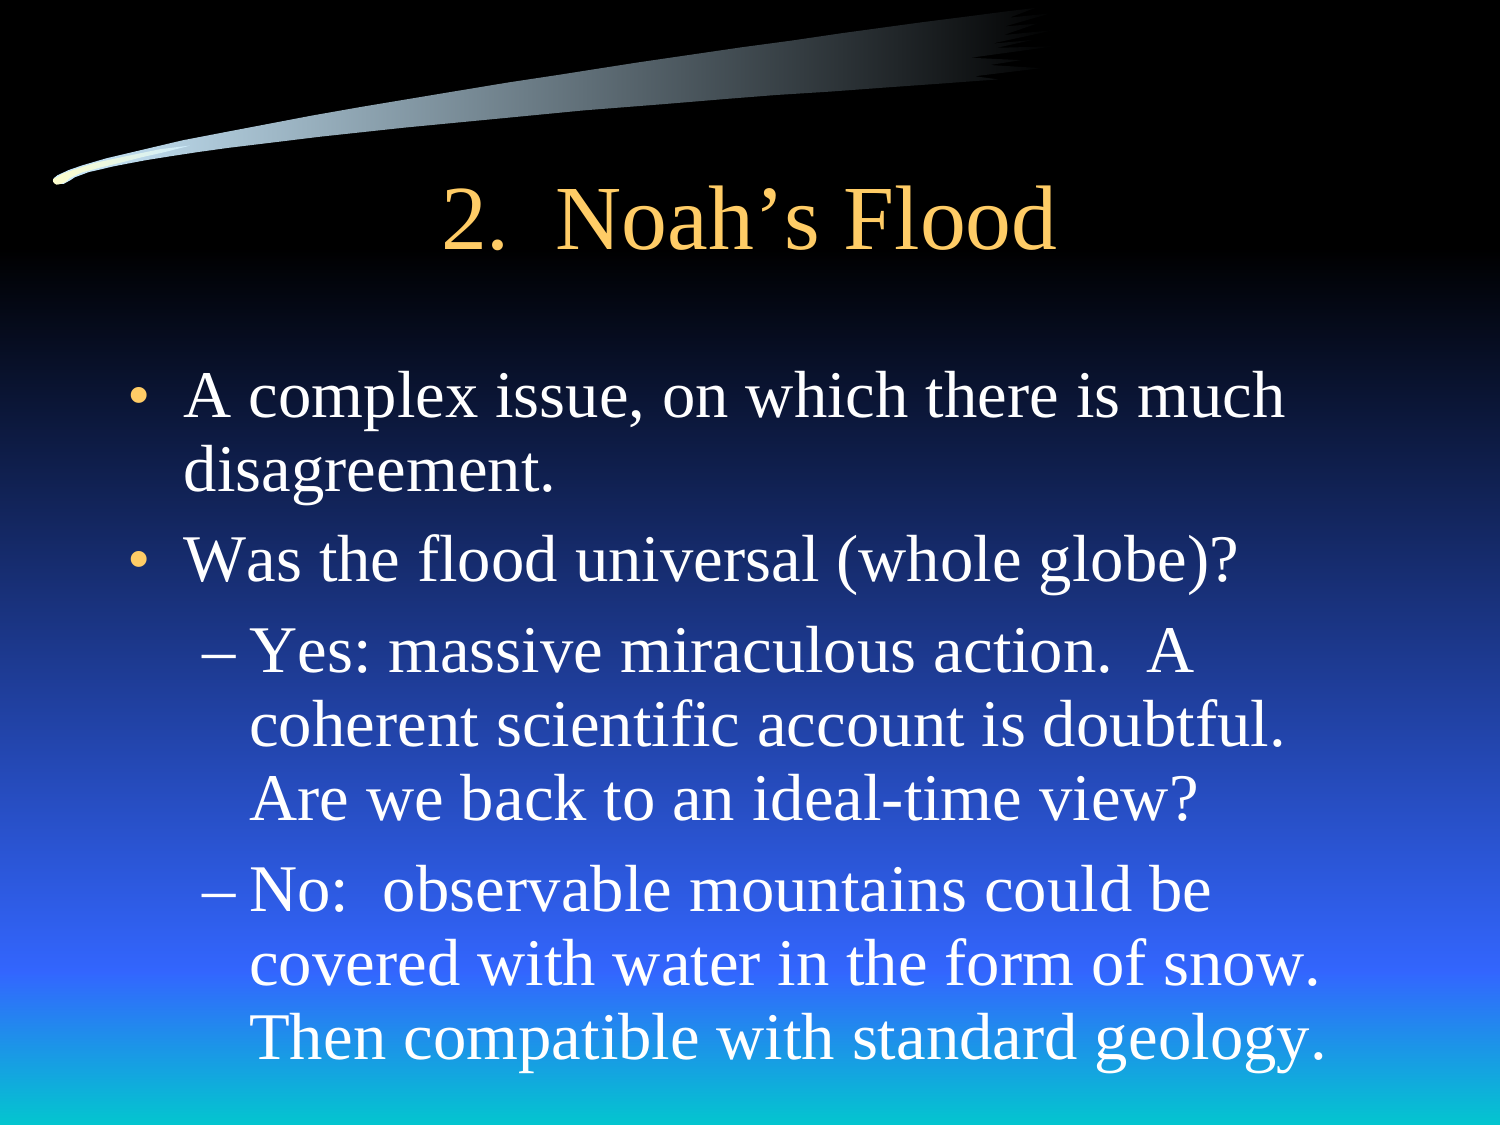

# 2. Noah’s Flood
A complex issue, on which there is much disagreement.
Was the flood universal (whole globe)?
Yes: massive miraculous action. A coherent scientific account is doubtful. Are we back to an ideal-time view?
No: observable mountains could be covered with water in the form of snow. Then compatible with standard geology.